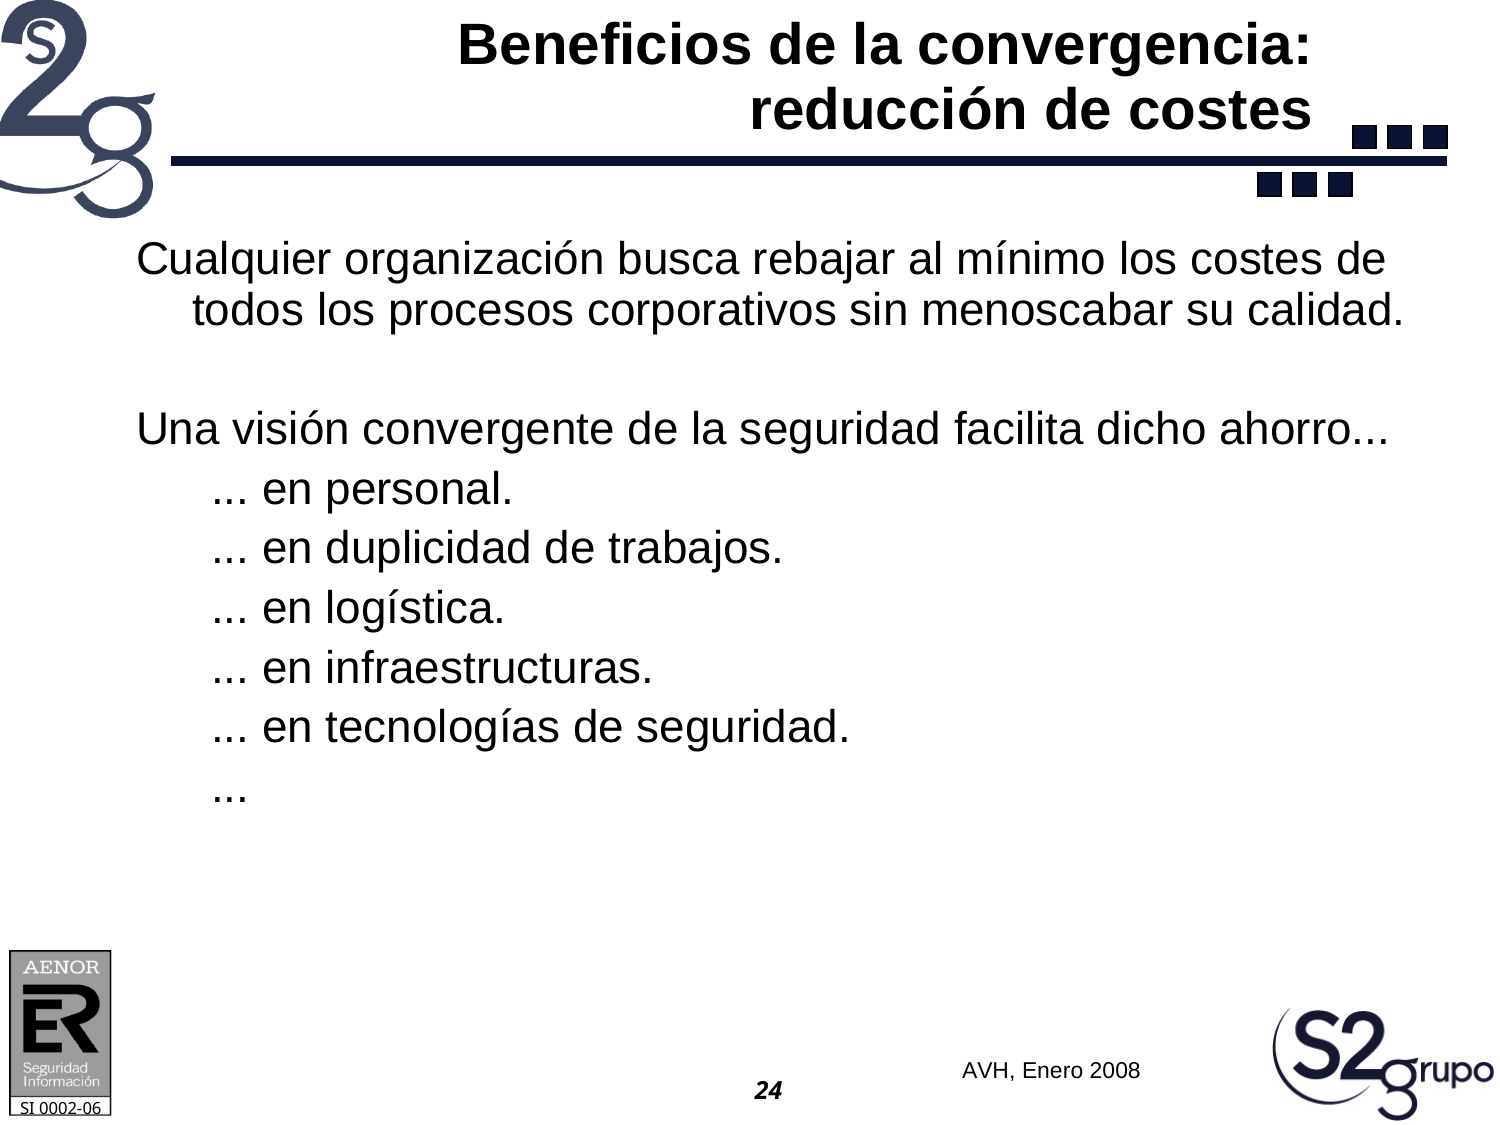

# Beneficios de la convergencia: reducción de costes
Cualquier organización busca rebajar al mínimo los costes de todos los procesos corporativos sin menoscabar su calidad.
Una visión convergente de la seguridad facilita dicho ahorro...
... en personal.
... en duplicidad de trabajos.
... en logística.
... en infraestructuras.
... en tecnologías de seguridad.
...
AVH, Enero 2008